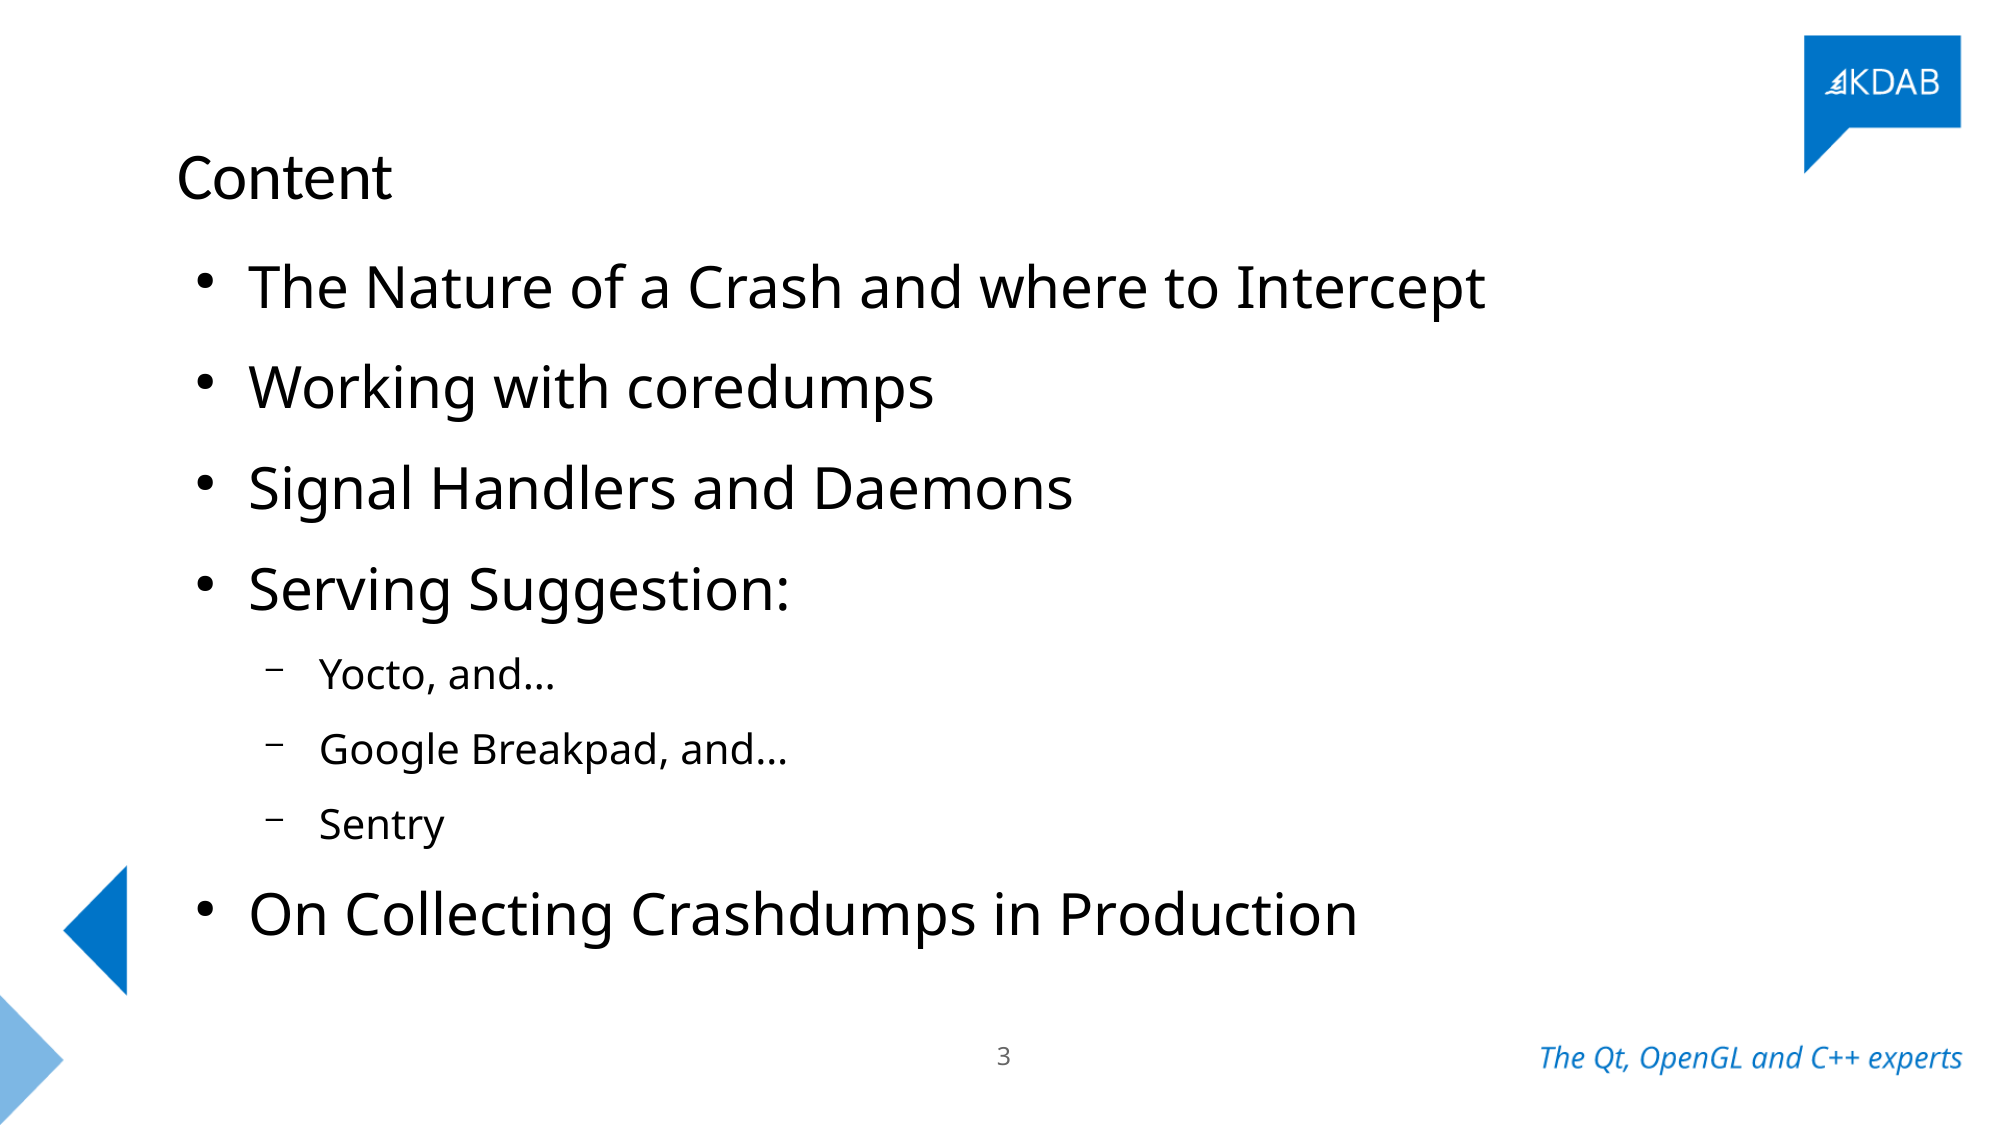

# Content
The Nature of a Crash and where to Intercept
Working with coredumps
Signal Handlers and Daemons
Serving Suggestion:
Yocto, and…
Google Breakpad, and…
Sentry
On Collecting Crashdumps in Production